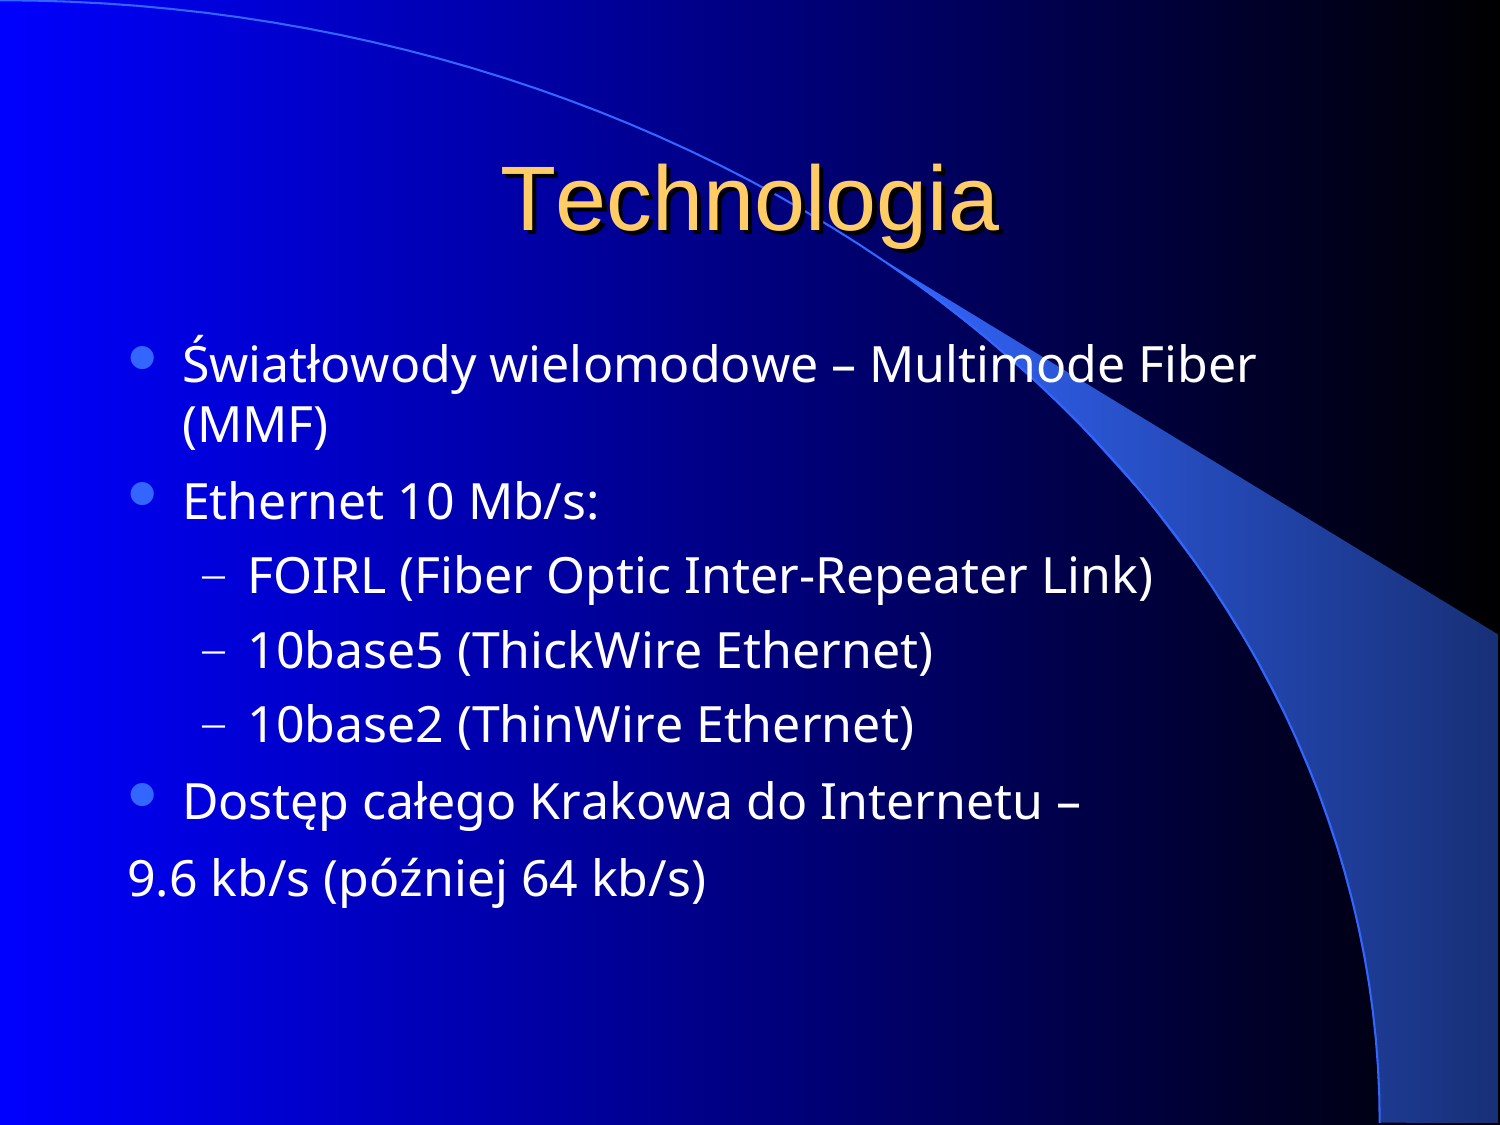

# Technologia
Światłowody wielomodowe – Multimode Fiber (MMF)
Ethernet 10 Mb/s:
FOIRL (Fiber Optic Inter-Repeater Link)
10base5 (ThickWire Ethernet)
10base2 (ThinWire Ethernet)
Dostęp całego Krakowa do Internetu –
9.6 kb/s (później 64 kb/s)